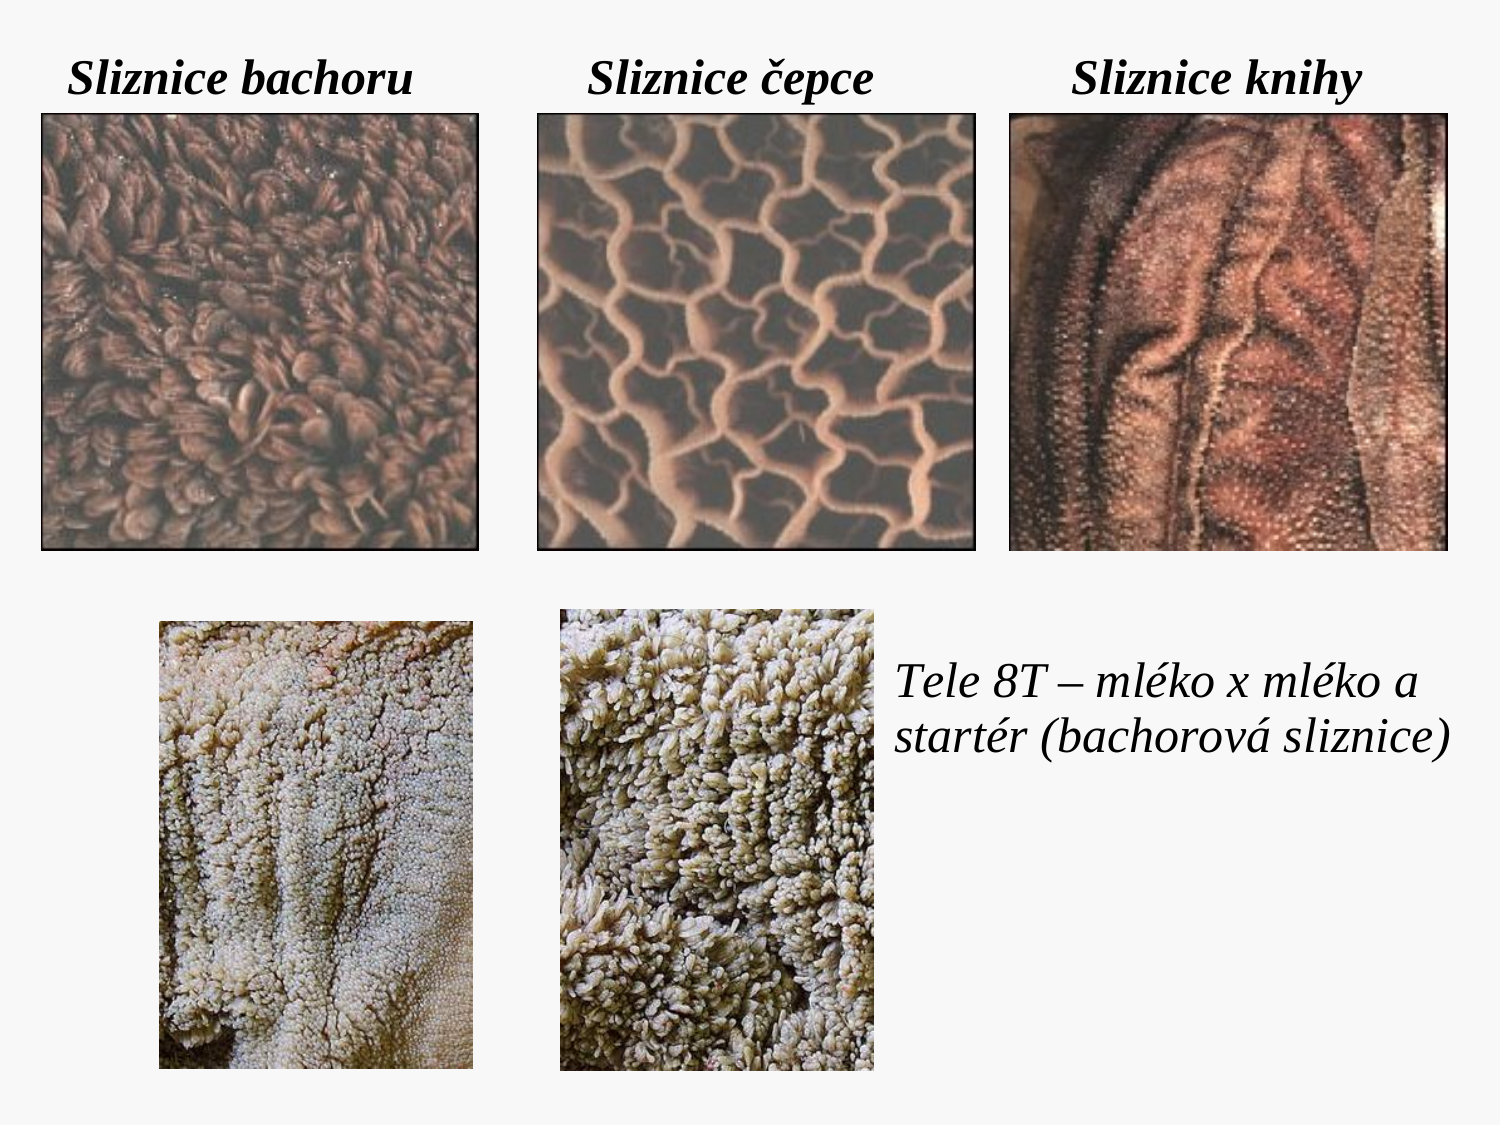

Sliznice bachoru
Sliznice čepce
Sliznice knihy
Tele 8T – mléko x mléko a startér (bachorová sliznice)